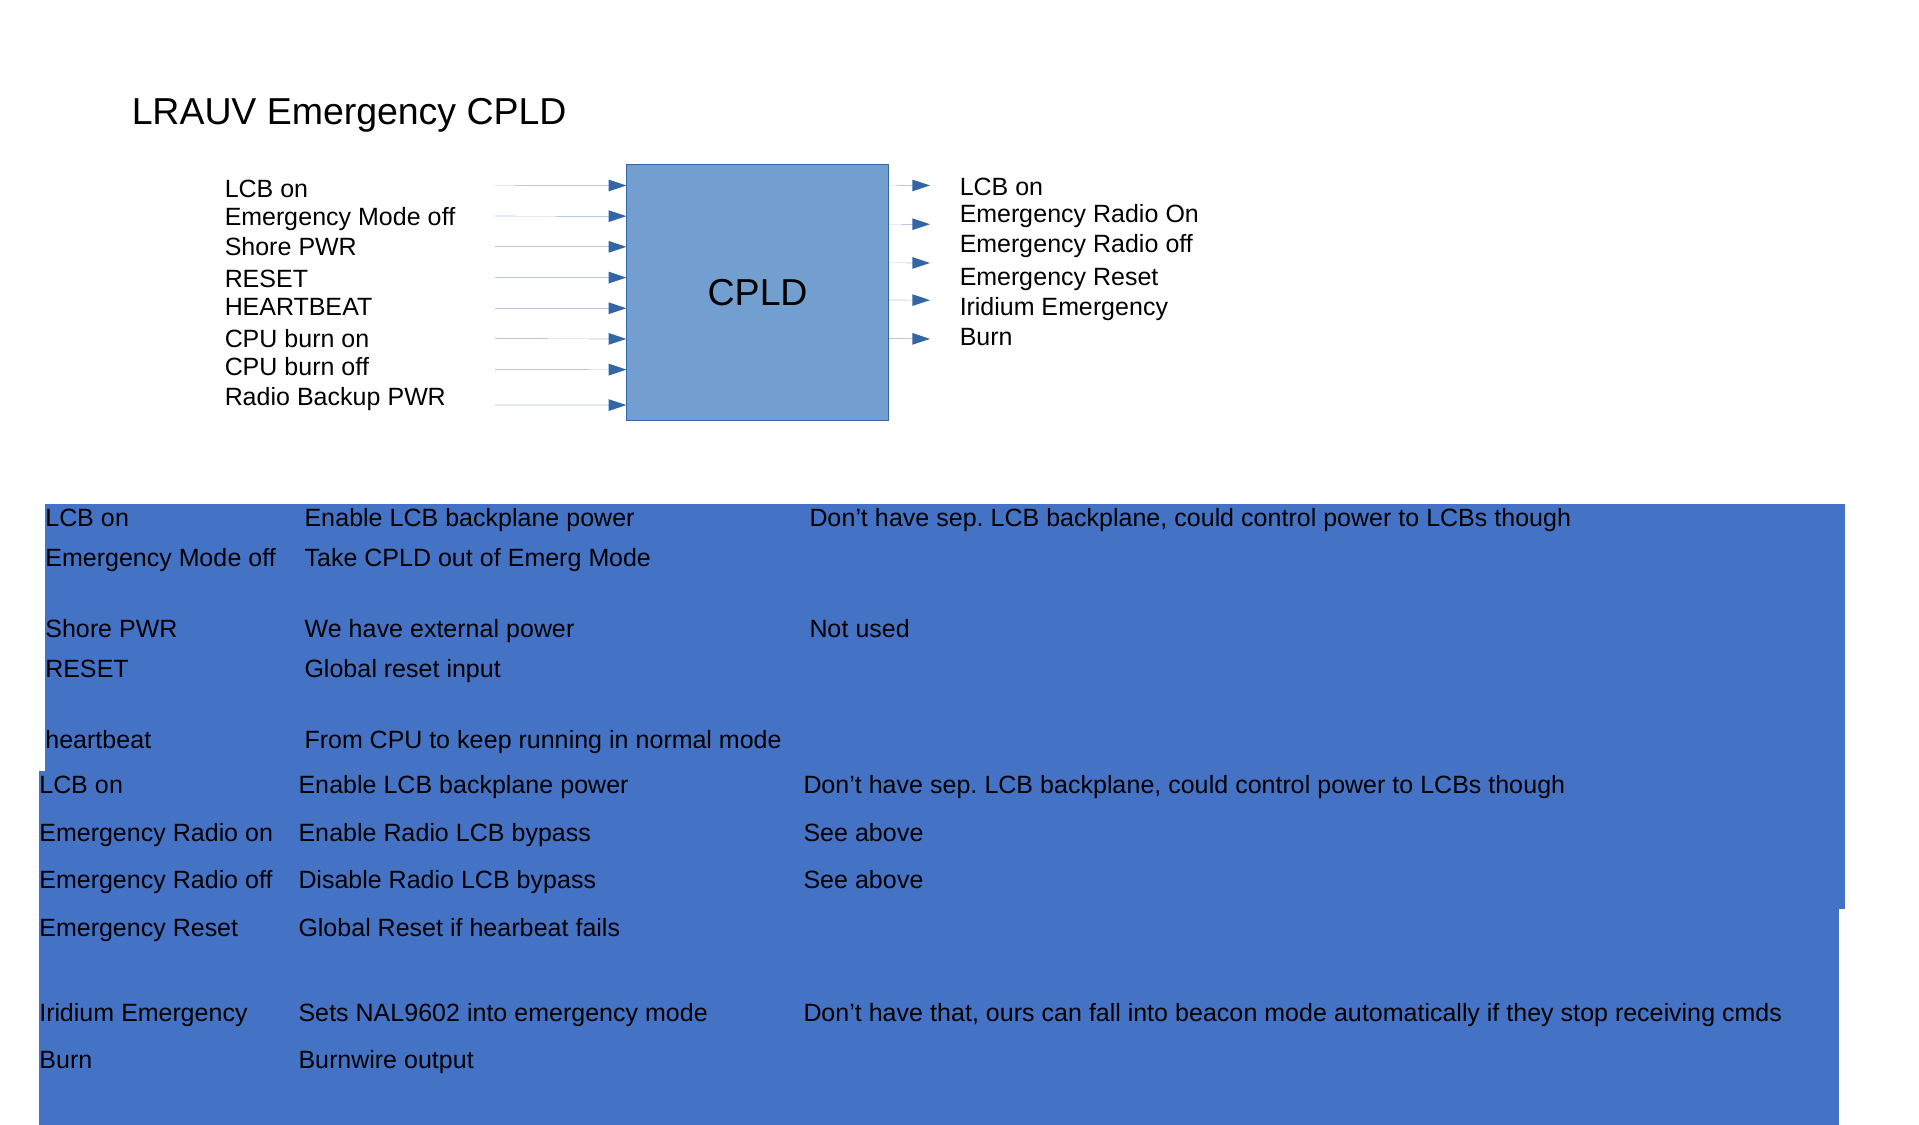

# LRAUV Emergency CPLD
CPLD
LCB on
LCB on
Emergency Radio On
Emergency Mode off
Emergency Radio off
Shore PWR
Emergency Reset
RESET
HEARTBEAT
Iridium Emergency
Burn
CPU burn on
CPU burn off
Radio Backup PWR
| LCB on | Enable LCB backplane power | Don’t have sep. LCB backplane, could control power to LCBs though |
| --- | --- | --- |
| Emergency Mode off | Take CPLD out of Emerg Mode | |
| Shore PWR | We have external power | Not used |
| RESET | Global reset input | |
| heartbeat | From CPU to keep running in normal mode | |
| CPU burn on/off | Burnwire control from CPU | |
| Radio Backup PWR | Bypass LCB to turn Radio beacons on | Will not use it this way but can use this output as a generic emergency mode indicator |
| LCB on | Enable LCB backplane power | Don’t have sep. LCB backplane, could control power to LCBs though |
| --- | --- | --- |
| Emergency Radio on | Enable Radio LCB bypass | See above |
| Emergency Radio off | Disable Radio LCB bypass | See above |
| Emergency Reset | Global Reset if hearbeat fails | |
| Iridium Emergency | Sets NAL9602 into emergency mode | Don’t have that, ours can fall into beacon mode automatically if they stop receiving cmds |
| Burn | Burnwire output | |